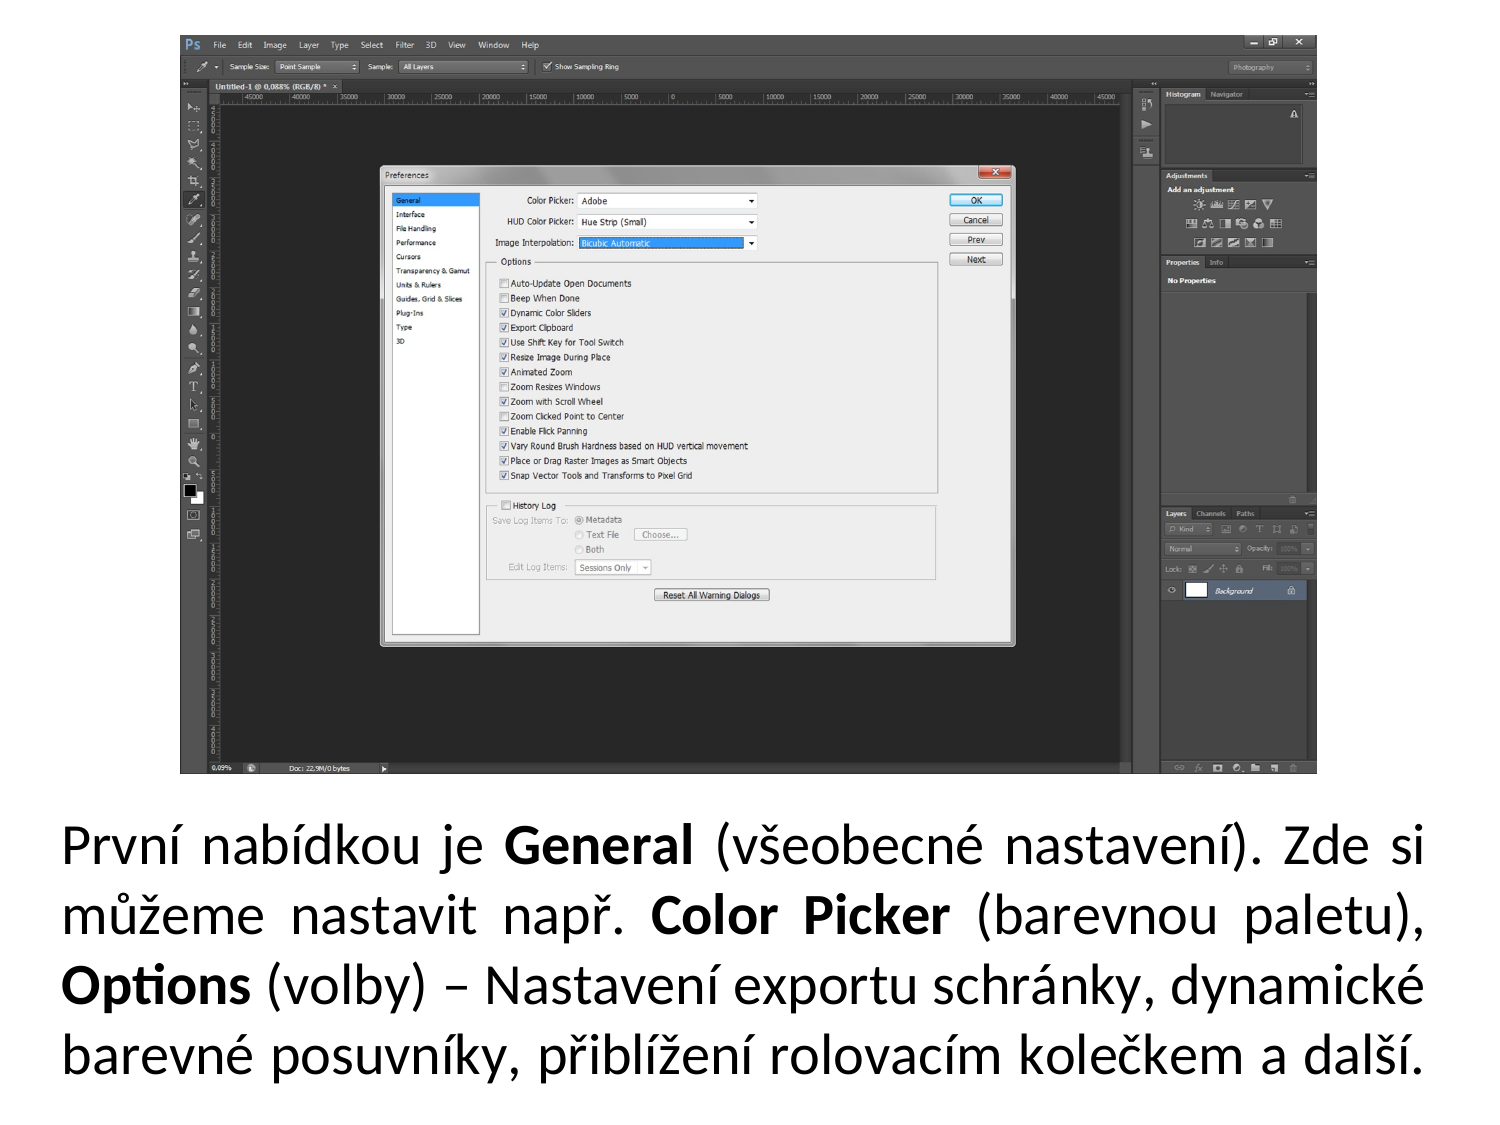

První nabídkou je General (všeobecné nastavení). Zde si můžeme nastavit např. Color Picker (barevnou paletu), Options (volby) – Nastavení exportu schránky, dynamické barevné posuvníky, přiblížení rolovacím kolečkem a další.